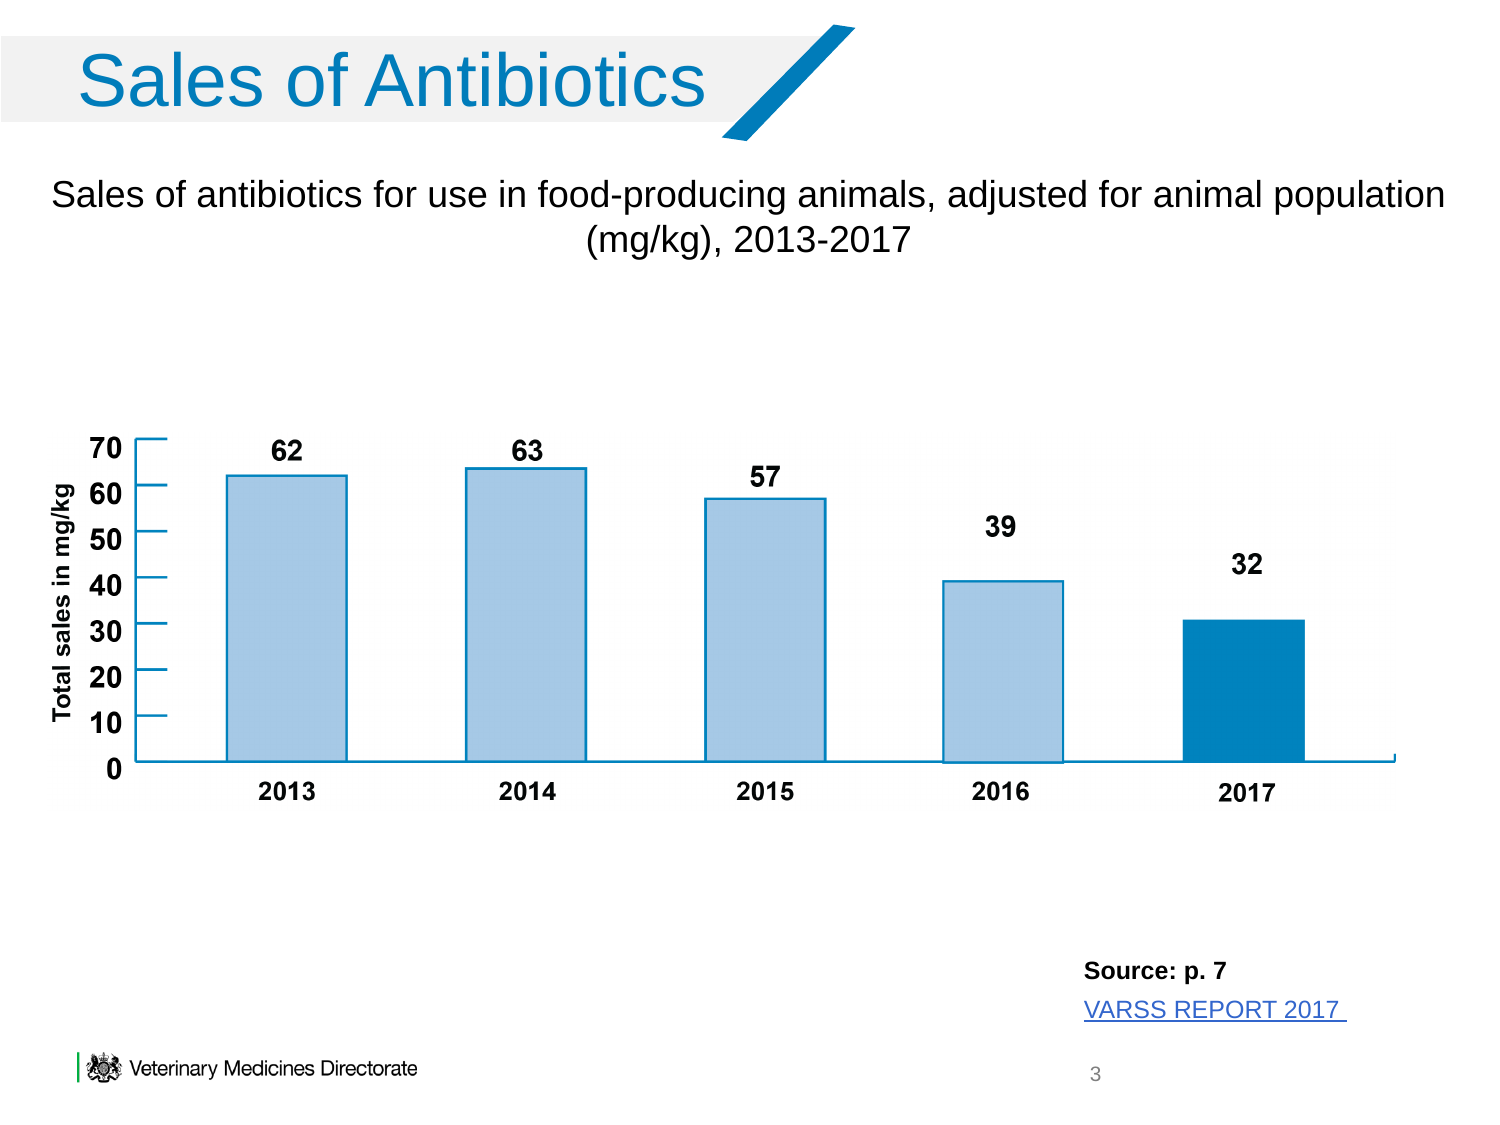

# Sales of Antibiotics
Sales of antibiotics for use in food-producing animals, adjusted for animal population (mg/kg), 2013-2017
Source: p. 7
VARSS REPORT 2017
2